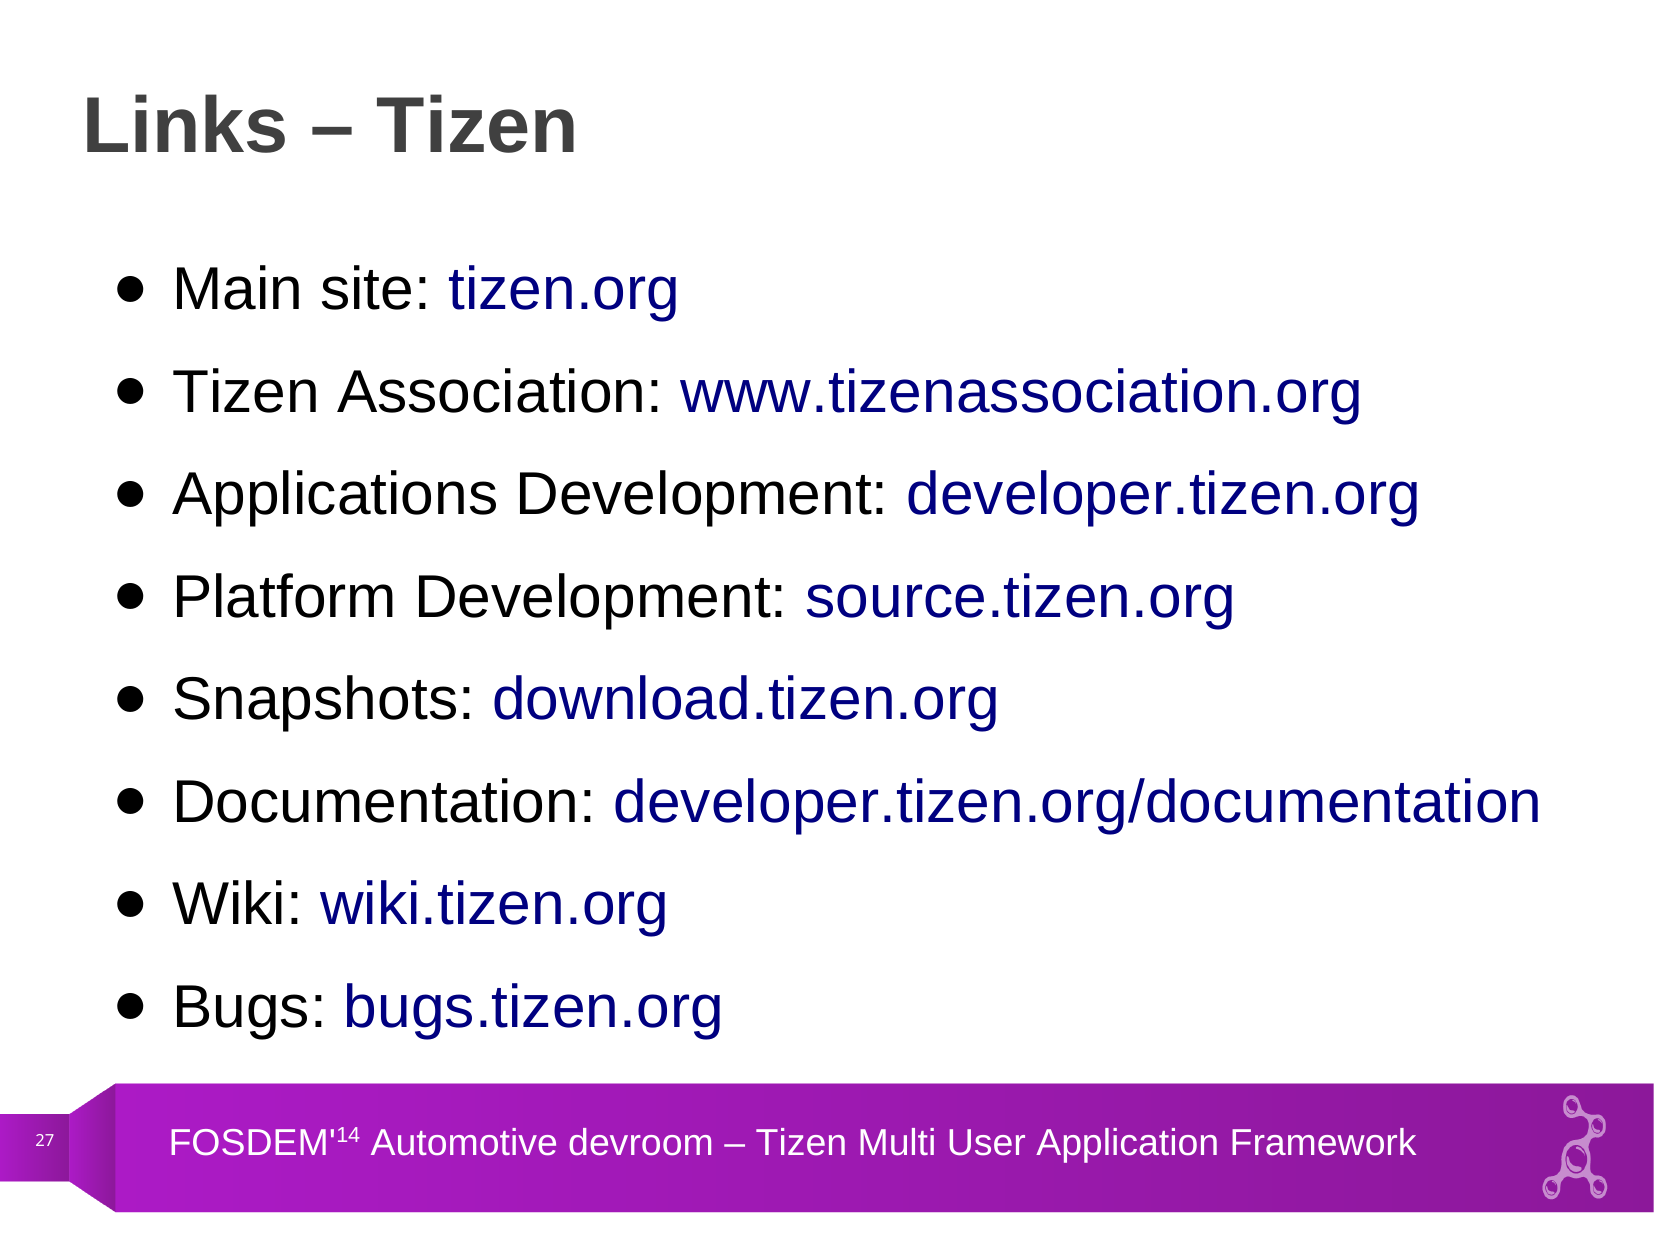

# Links – Tizen
Main site: tizen.org
Tizen Association: www.tizenassociation.org
Applications Development: developer.tizen.org
Platform Development: source.tizen.org
Snapshots: download.tizen.org
Documentation: developer.tizen.org/documentation
Wiki: wiki.tizen.org
Bugs: bugs.tizen.org